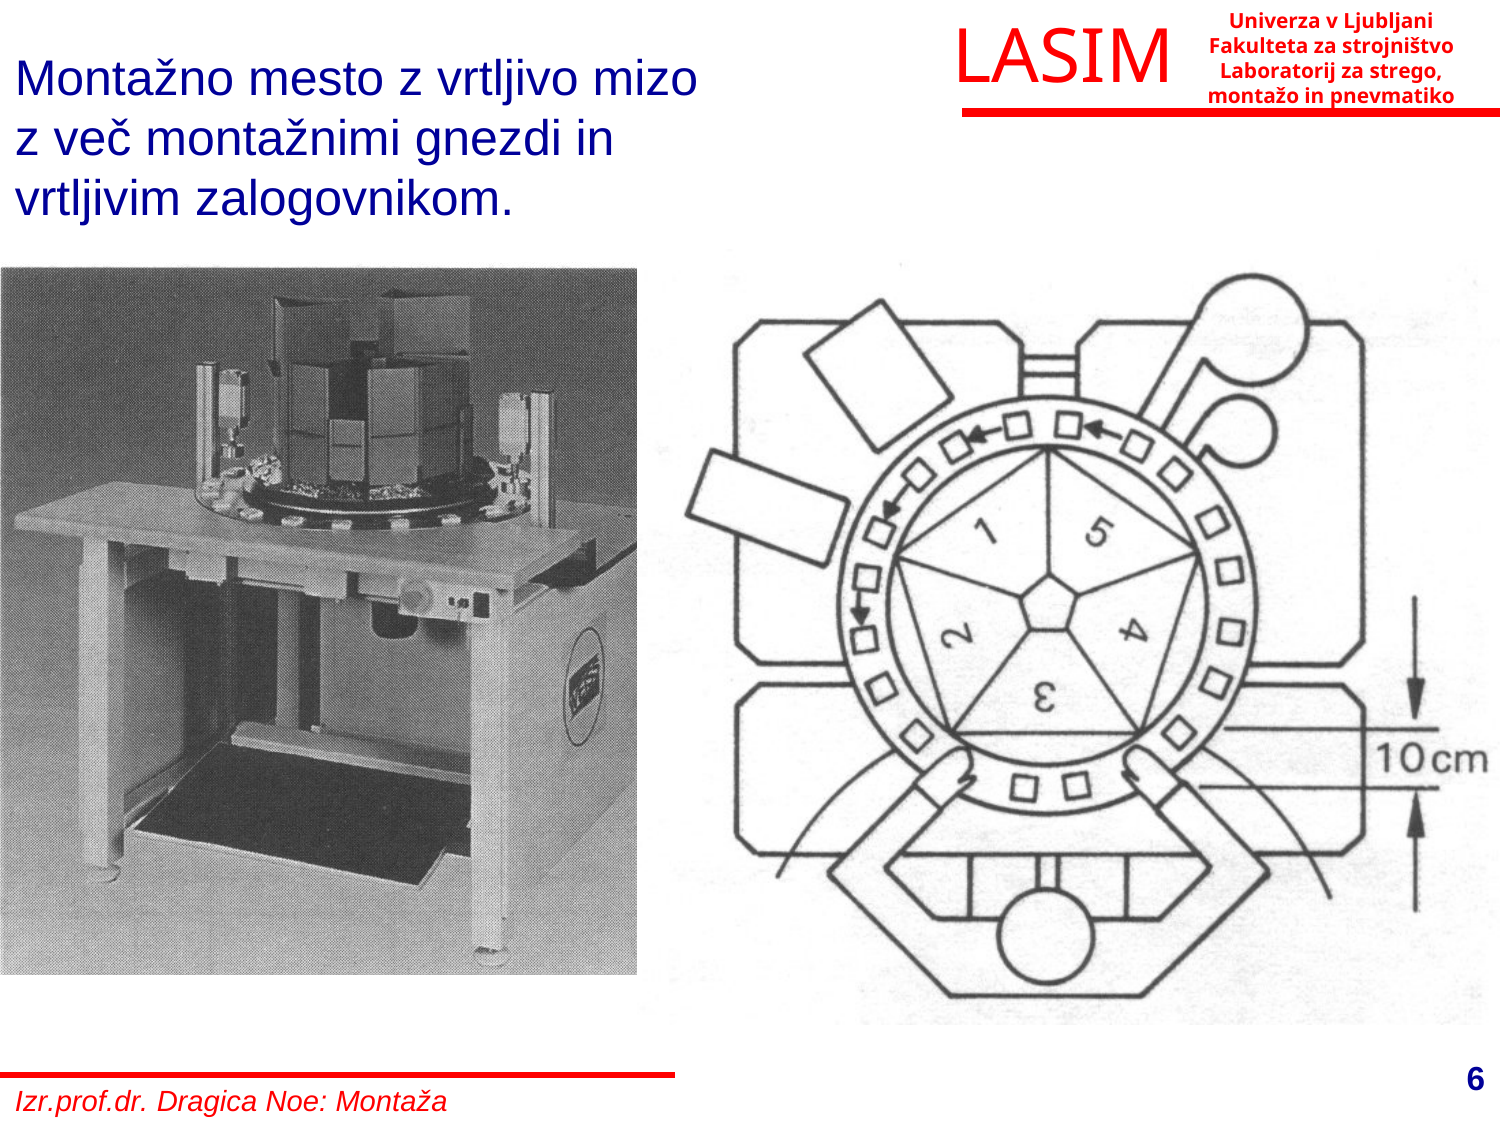

Montažno mesto z vrtljivo mizo z več montažnimi gnezdi in vrtljivim zalogovnikom.